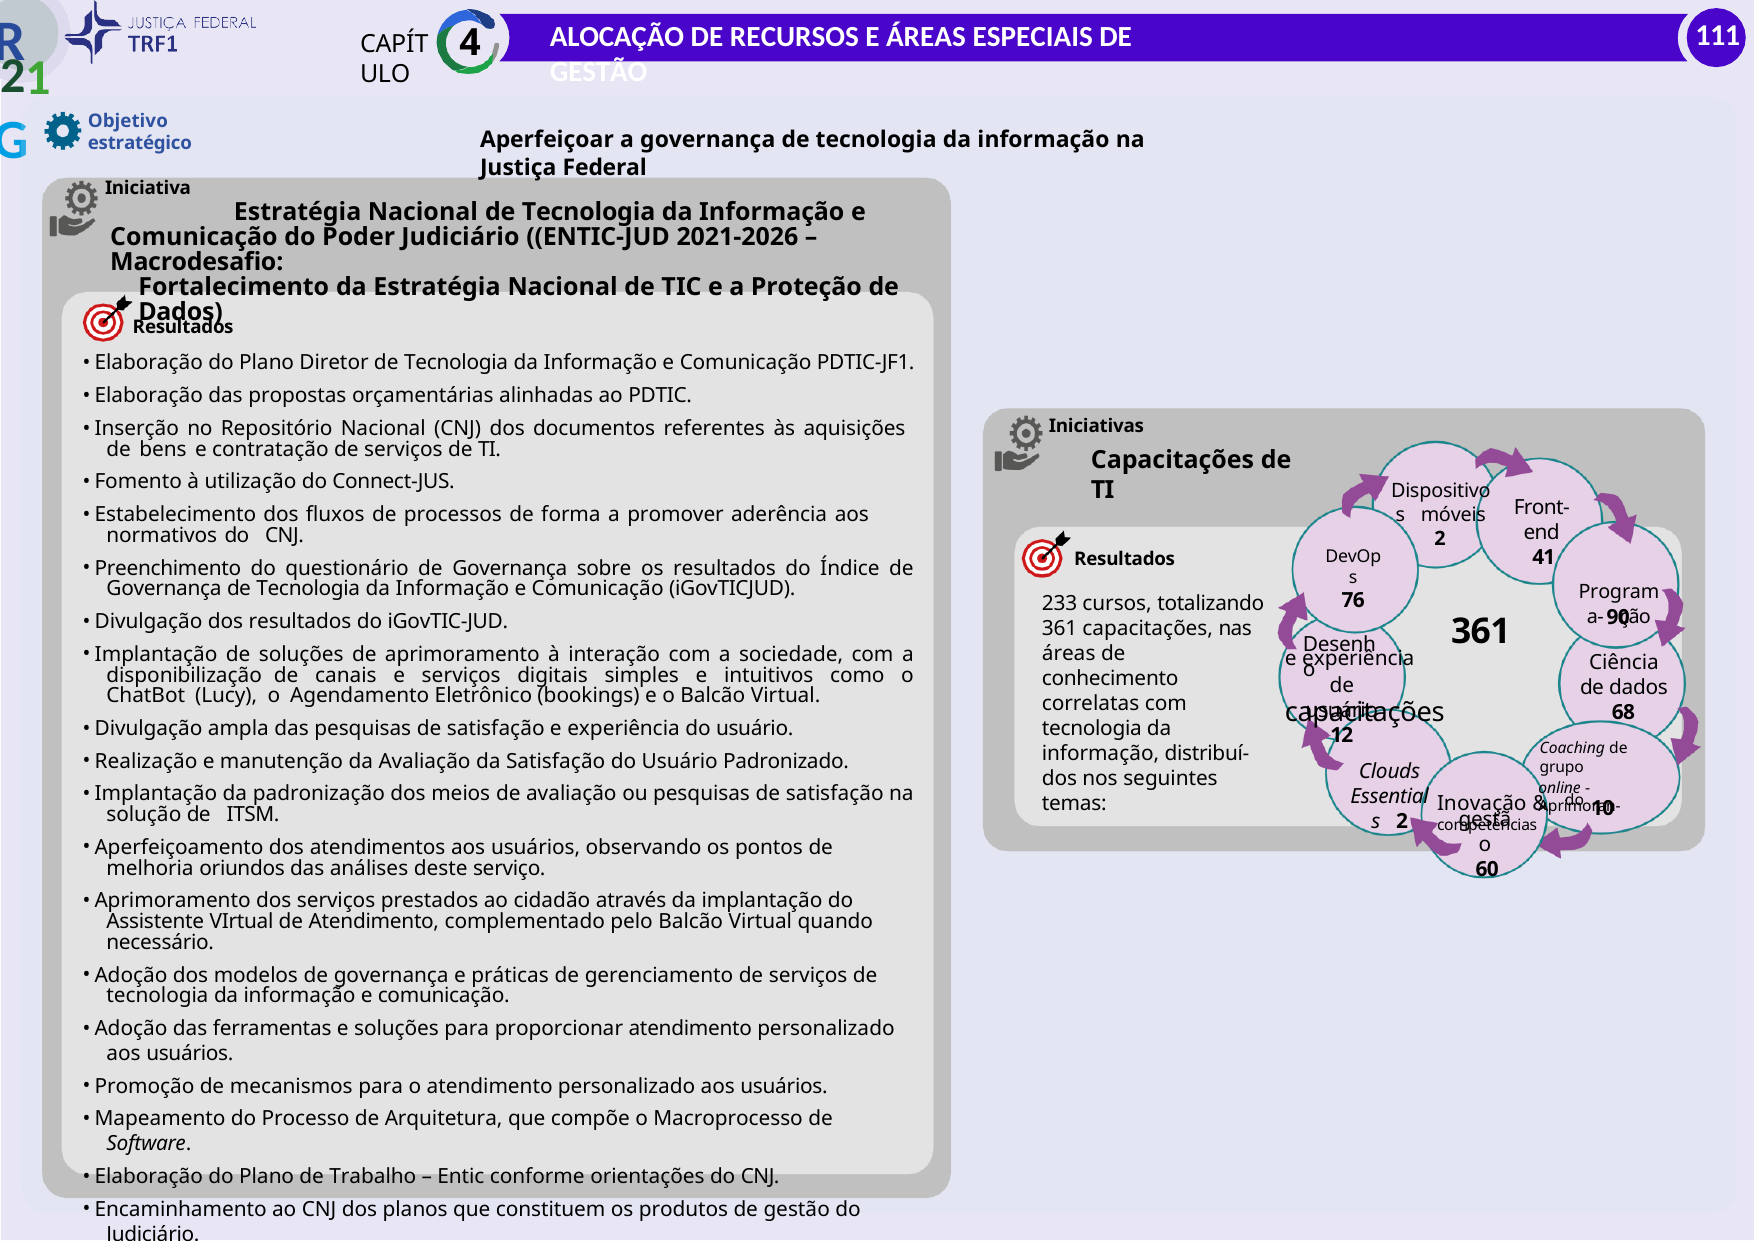

RG
111
21
ALOCAÇÃO DE RECURSOS E ÁREAS ESPECIAIS DE GESTÃO
4
CAPÍTULO
Objetivo estratégico
Aperfeiçoar a governança de tecnologia da informação na Justiça Federal
Iniciativa
Estratégia Nacional de Tecnologia da Informação e Comunicação do Poder Judiciário ((ENTIC-JUD 2021-2026 – Macrodesafio:
Fortalecimento da Estratégia Nacional de TIC e a Proteção de Dados)
Resultados
Elaboração do Plano Diretor de Tecnologia da Informação e Comunicação PDTIC-JF1.
Elaboração das propostas orçamentárias alinhadas ao PDTIC.
Inserção no Repositório Nacional (CNJ) dos documentos referentes às aquisições de bens e contratação de serviços de TI.
Fomento à utilização do Connect-JUS.
Estabelecimento dos fluxos de processos de forma a promover aderência aos normativos do CNJ.
Preenchimento do questionário de Governança sobre os resultados do Índice de Governança de Tecnologia da Informação e Comunicação (iGovTICJUD).
Divulgação dos resultados do iGovTIC-JUD.
Implantação de soluções de aprimoramento à interação com a sociedade, com a disponibilização de canais e serviços digitais simples e intuitivos como o ChatBot (Lucy), o Agendamento Eletrônico (bookings) e o Balcão Virtual.
Divulgação ampla das pesquisas de satisfação e experiência do usuário.
Realização e manutenção da Avaliação da Satisfação do Usuário Padronizado.
Implantação da padronização dos meios de avaliação ou pesquisas de satisfação na solução de ITSM.
Aperfeiçoamento dos atendimentos aos usuários, observando os pontos de melhoria oriundos das análises deste serviço.
Aprimoramento dos serviços prestados ao cidadão através da implantação do Assistente VIrtual de Atendimento, complementado pelo Balcão Virtual quando necessário.
Adoção dos modelos de governança e práticas de gerenciamento de serviços de tecnologia da informação e comunicação.
Adoção das ferramentas e soluções para proporcionar atendimento personalizado aos usuários.
Promoção de mecanismos para o atendimento personalizado aos usuários.
Mapeamento do Processo de Arquitetura, que compõe o Macroprocesso de Software.
Elaboração do Plano de Trabalho – Entic conforme orientações do CNJ.
Encaminhamento ao CNJ dos planos que constituem os produtos de gestão do Judiciário.
Iniciativas
Capacitações de TI
Dispositivos móveis
2
Front-end
41
Programa- ção
DevOps
76
Resultados
233 cursos, totalizando
361 capacitações, nas áreas de conhecimento correlatas com tecnologia da informação, distribuí- dos nos seguintes temas:
90
Ciência de dados
68
361
Desenho
e experiência capacitações
de usuário
12
Clouds Essentials 2
Coaching de grupo
online - Aprimoran-
Inovação & do competências
10
gestão
60